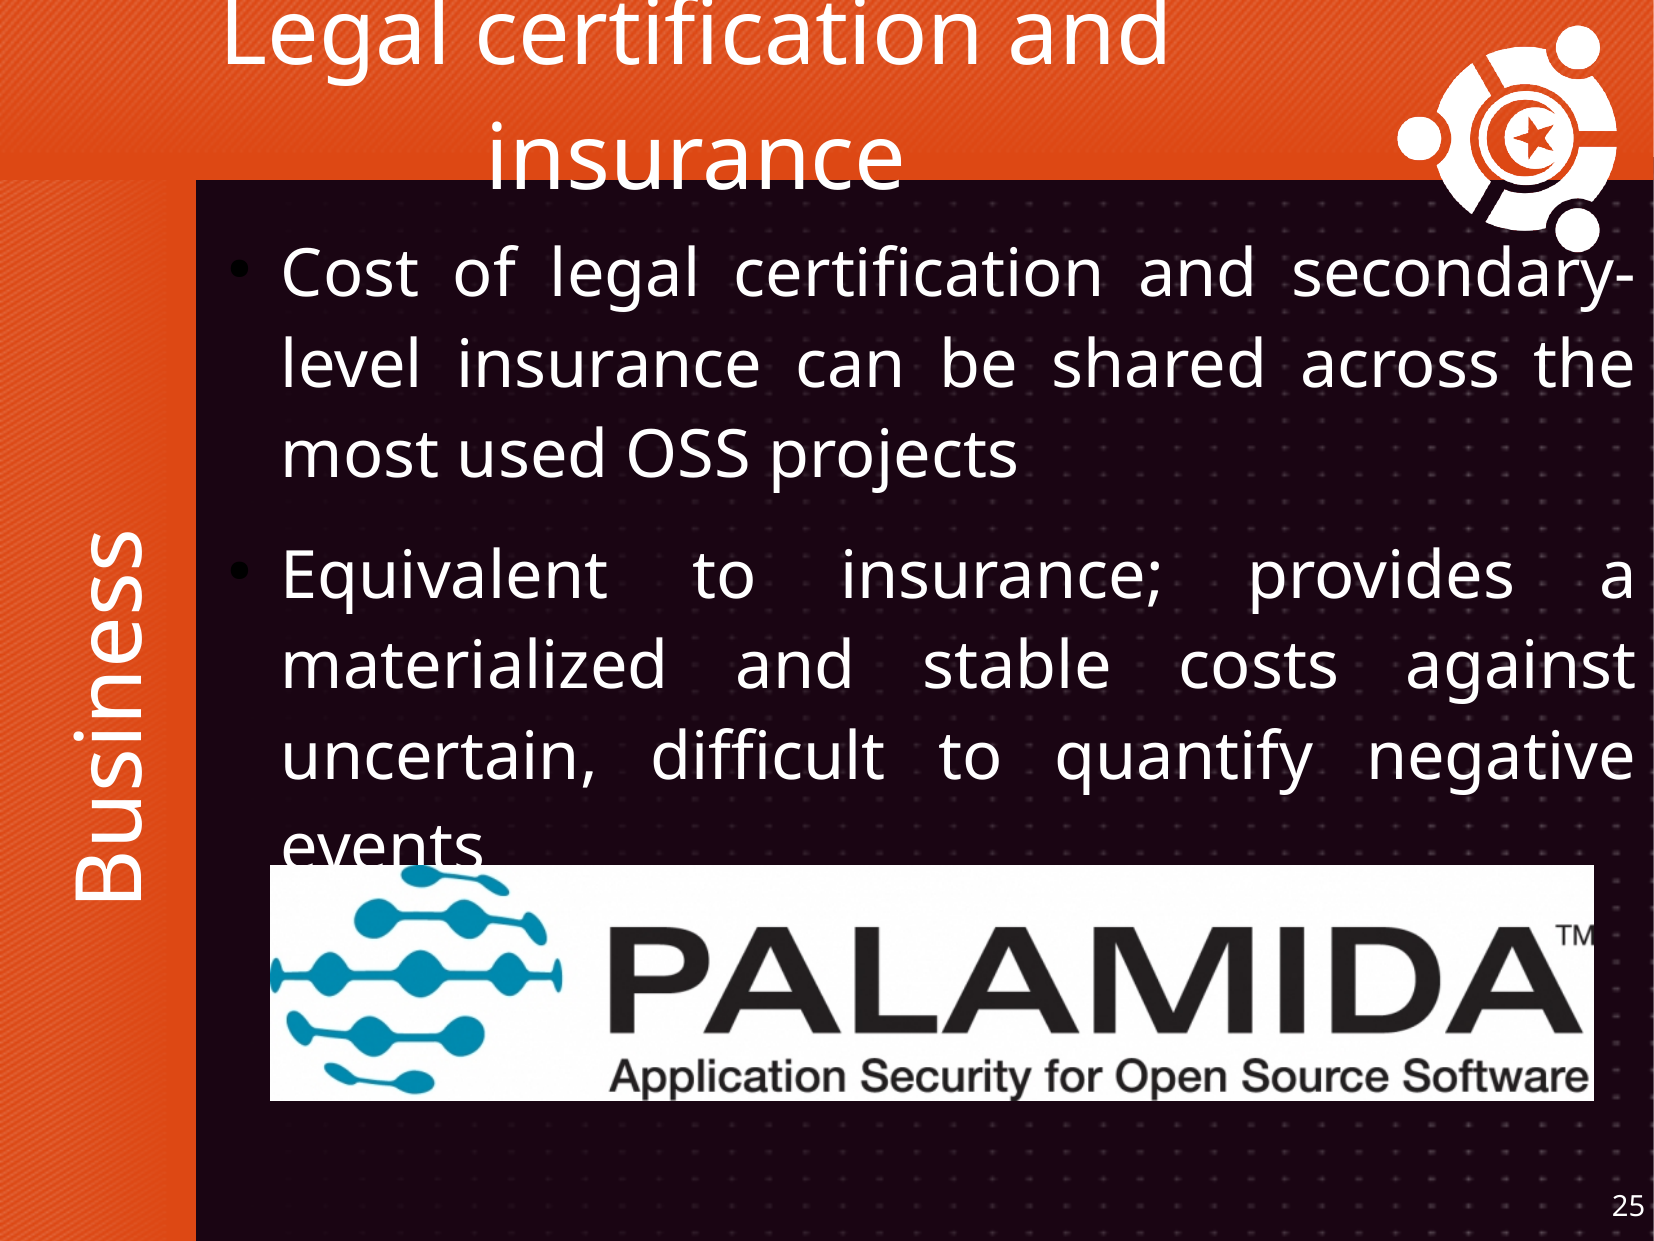

# Legal certification and insurance
Cost of legal certification and secondary-level insurance can be shared across the most used OSS projects
Equivalent to insurance; provides a materialized and stable costs against uncertain, difficult to quantify negative events
Business
25